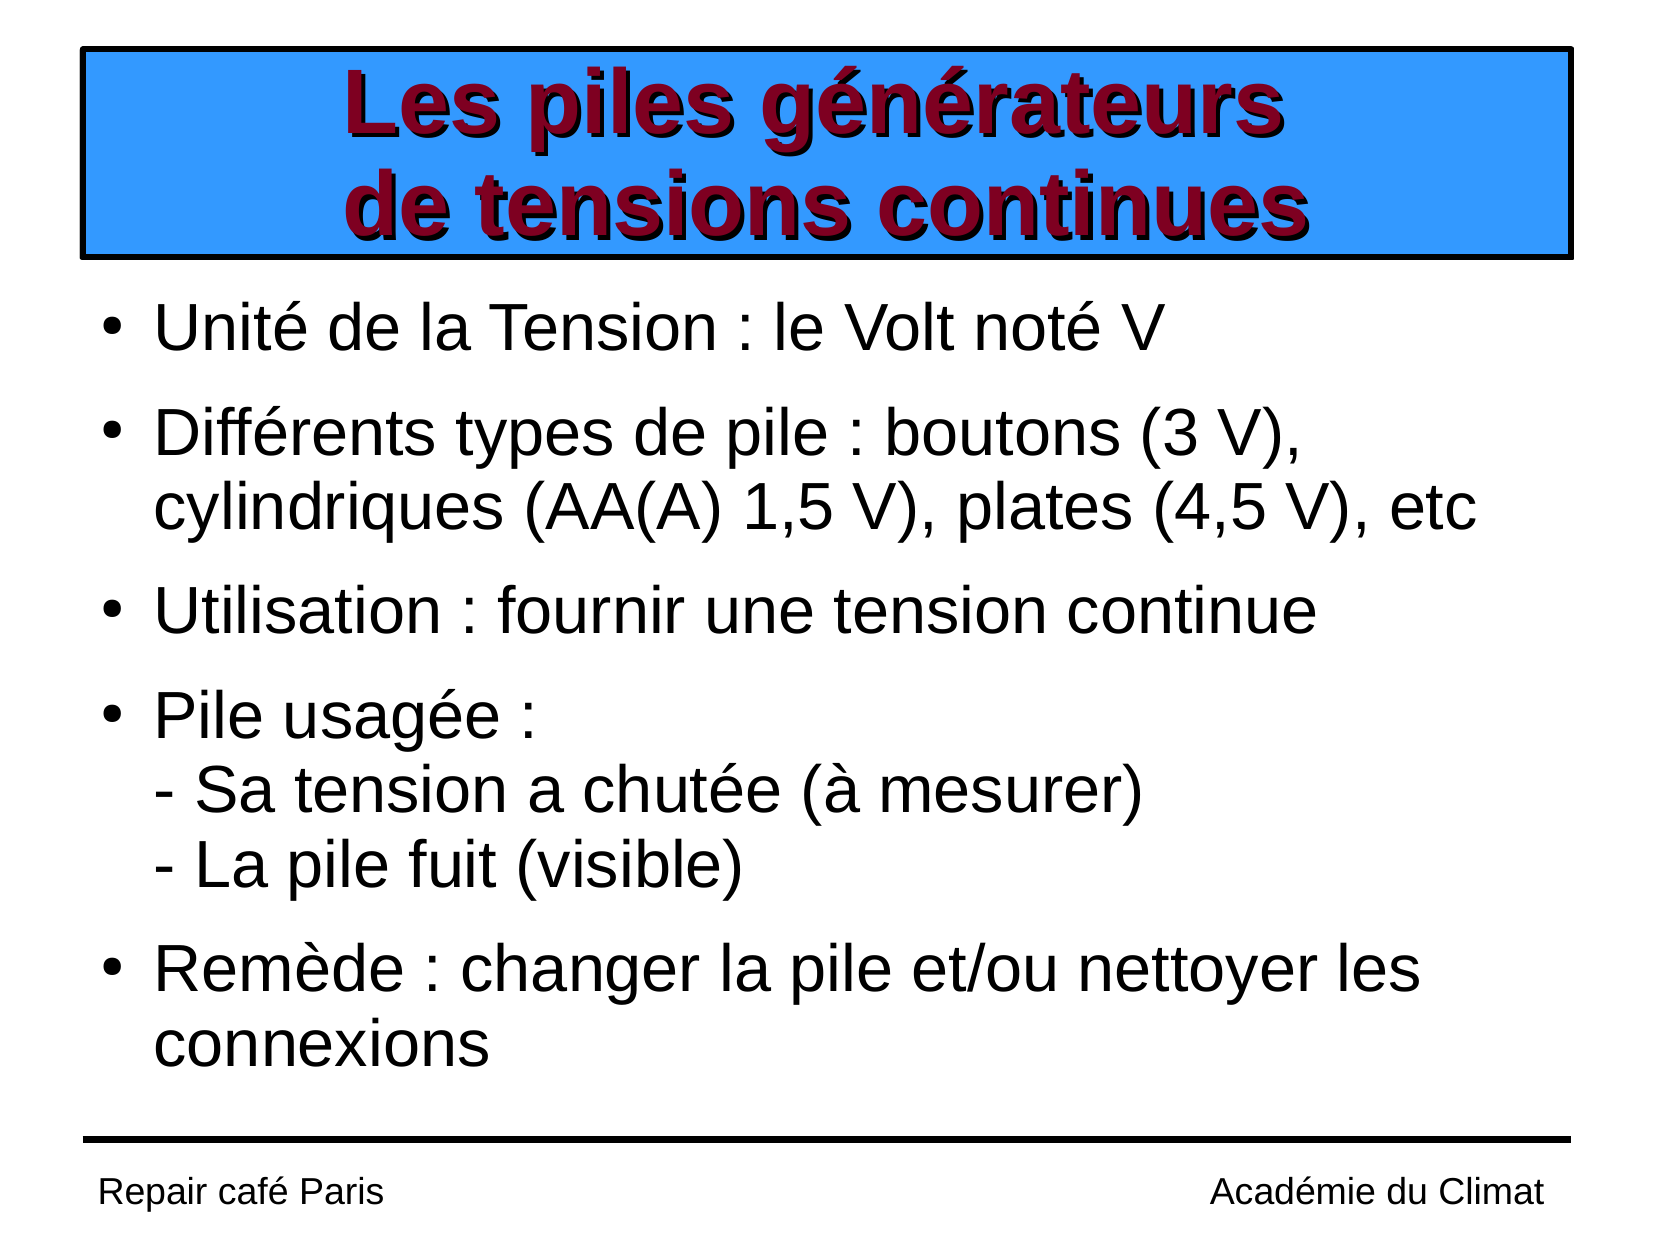

# Les piles générateurs de tensions continues
Unité de la Tension : le Volt noté V
Différents types de pile : boutons (3 V), cylindriques (AA(A) 1,5 V), plates (4,5 V), etc
Utilisation : fournir une tension continue
Pile usagée :
- Sa tension a chutée (à mesurer)
- La pile fuit (visible)
Remède : changer la pile et/ou nettoyer les connexions
Repair café Paris	Académie du Climat